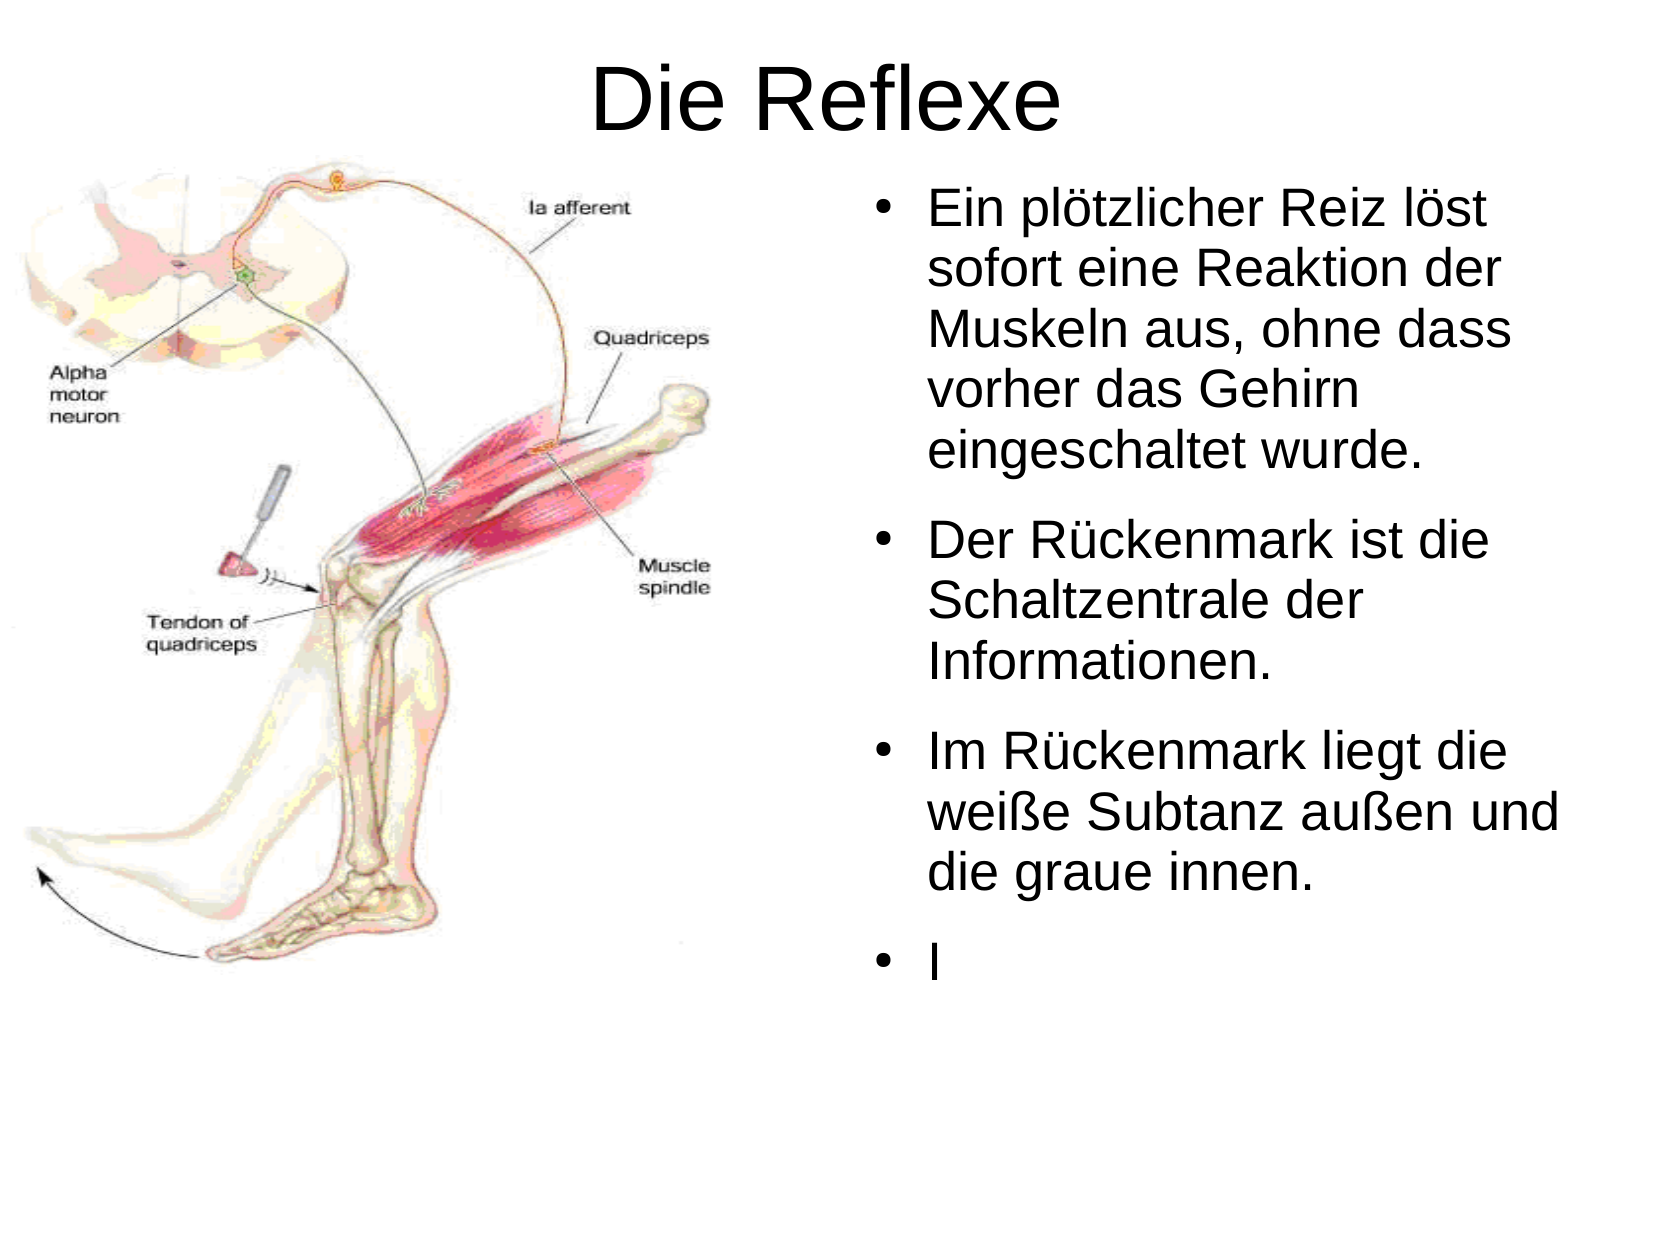

# Die Reflexe
Ein plötzlicher Reiz löst sofort eine Reaktion der Muskeln aus, ohne dass vorher das Gehirn eingeschaltet wurde.
Der Rückenmark ist die Schaltzentrale der Informationen.
Im Rückenmark liegt die weiße Subtanz außen und die graue innen.
I